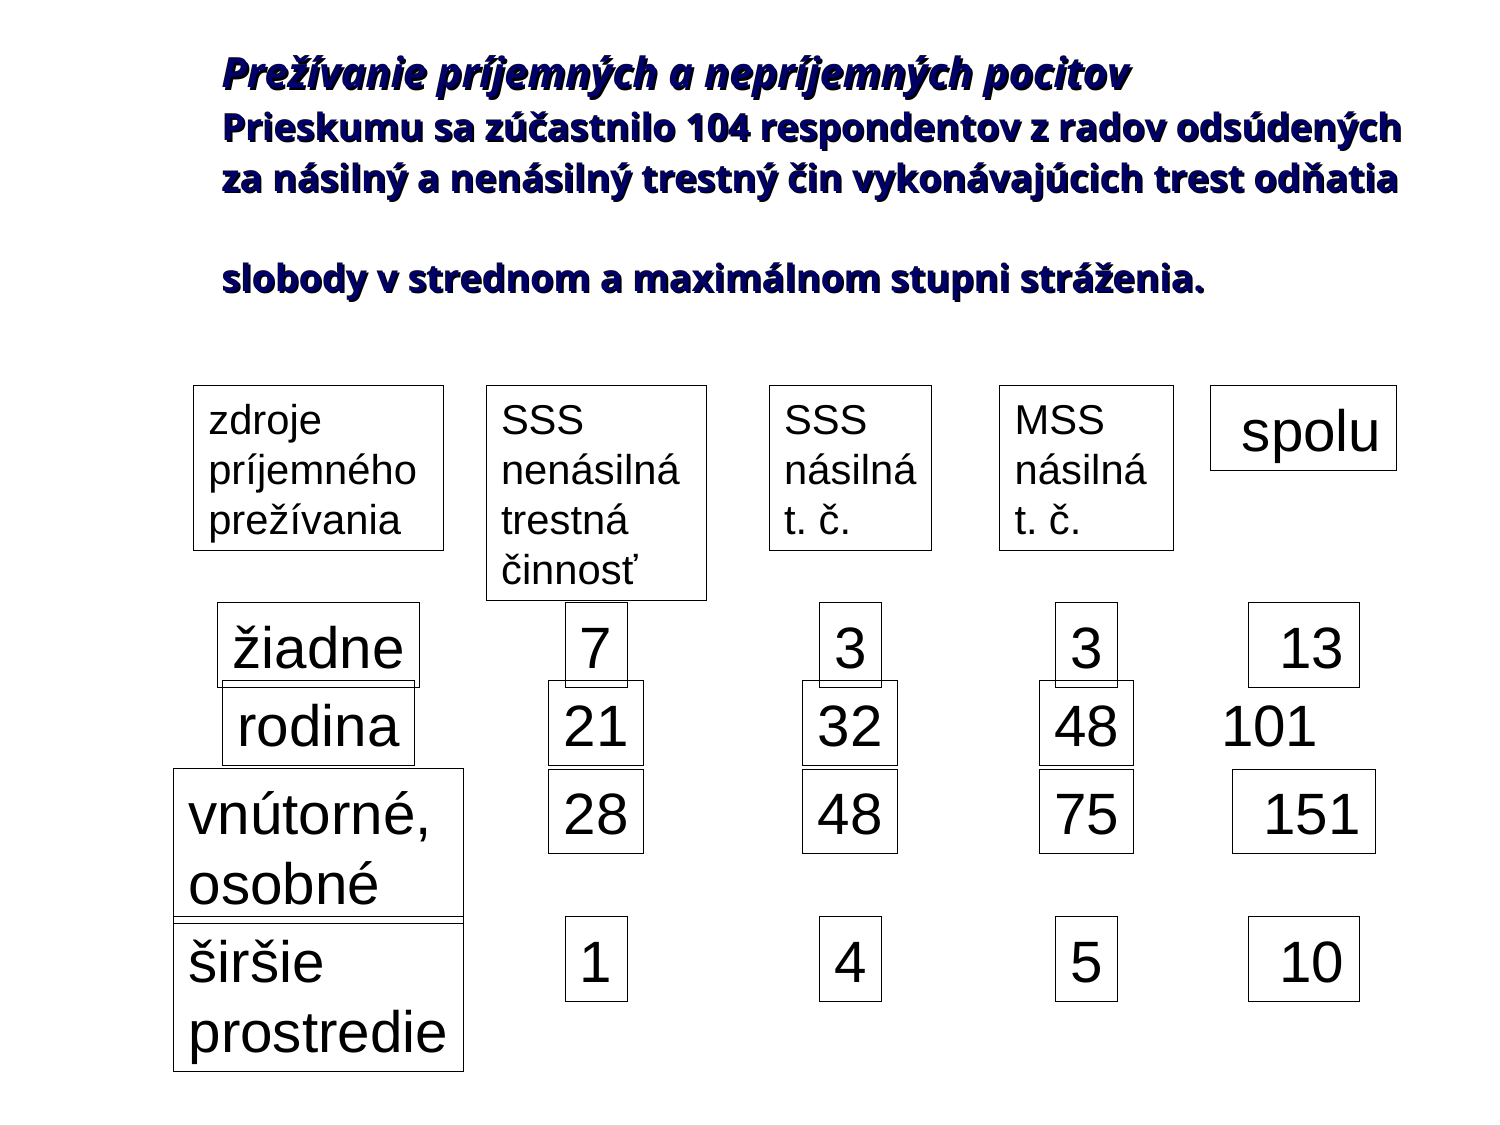

# Prežívanie príjemných a nepríjemných pocitov Prieskumu sa zúčastnilo 104 respondentov z radov odsúdených za násilný a nenásilný trestný čin vykonávajúcich trest odňatia slobody v strednom a maximálnom stupni stráženia.
zdroje
príjemného
prežívania
SSS
nenásilná
trestná
činnosť
SSS
násilná
t. č.
MSS
násilná
t. č.
 spolu
žiadne
7
3
3
 13
rodina
21
32
48
 101
vnútorné,
osobné
28
48
75
 151
širšie
prostredie
1
4
5
 10
8